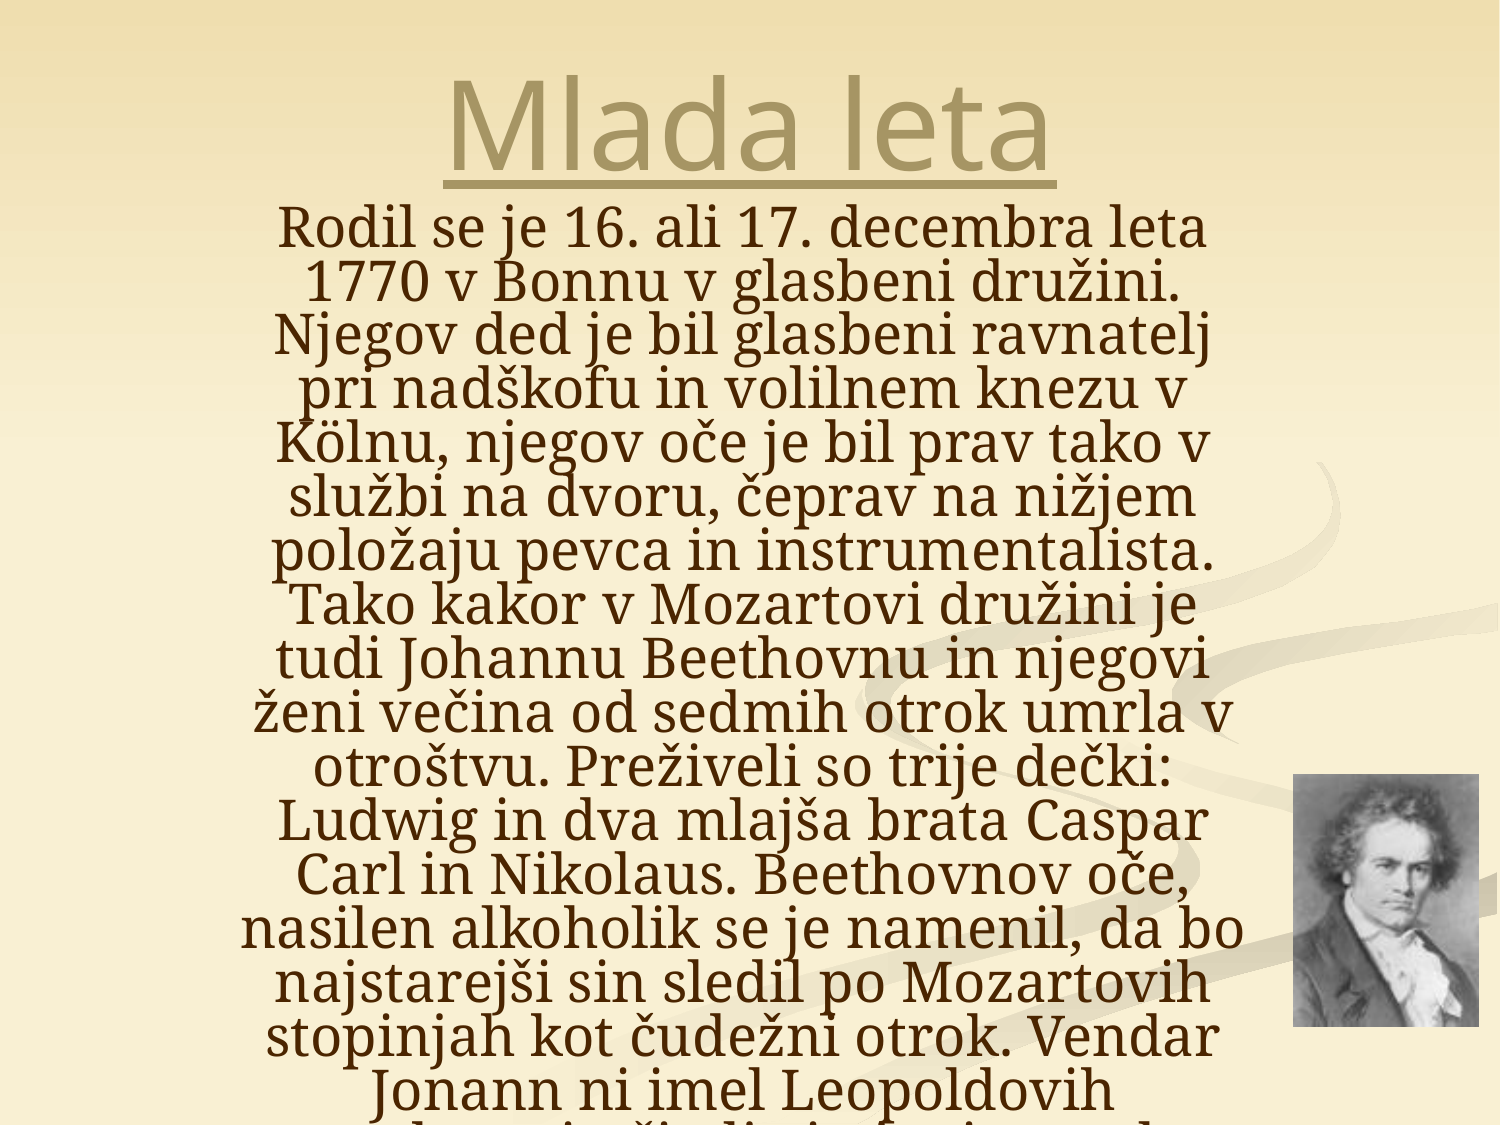

# Mlada leta
Rodil se je 16. ali 17. decembra leta 1770 v Bonnu v glasbeni družini. Njegov ded je bil glasbeni ravnatelj pri nadškofu in volilnem knezu v Kölnu, njegov oče je bil prav tako v službi na dvoru, čeprav na nižjem položaju pevca in instrumentalista. Tako kakor v Mozartovi družini je tudi Johannu Beethovnu in njegovi ženi večina od sedmih otrok umrla v otroštvu. Preživeli so trije dečki: Ludwig in dva mlajša brata Caspar Carl in Nikolaus. Beethovnov oče, nasilen alkoholik se je namenil, da bo najstarejši sin sledil po Mozartovih stopinjah kot čudežni otrok. Vendar Jonann ni imel Leopoldovih sposobnosti učitelja in je sina stalno silil igrati na klavir, na račun njegove splošne izobrazbe.